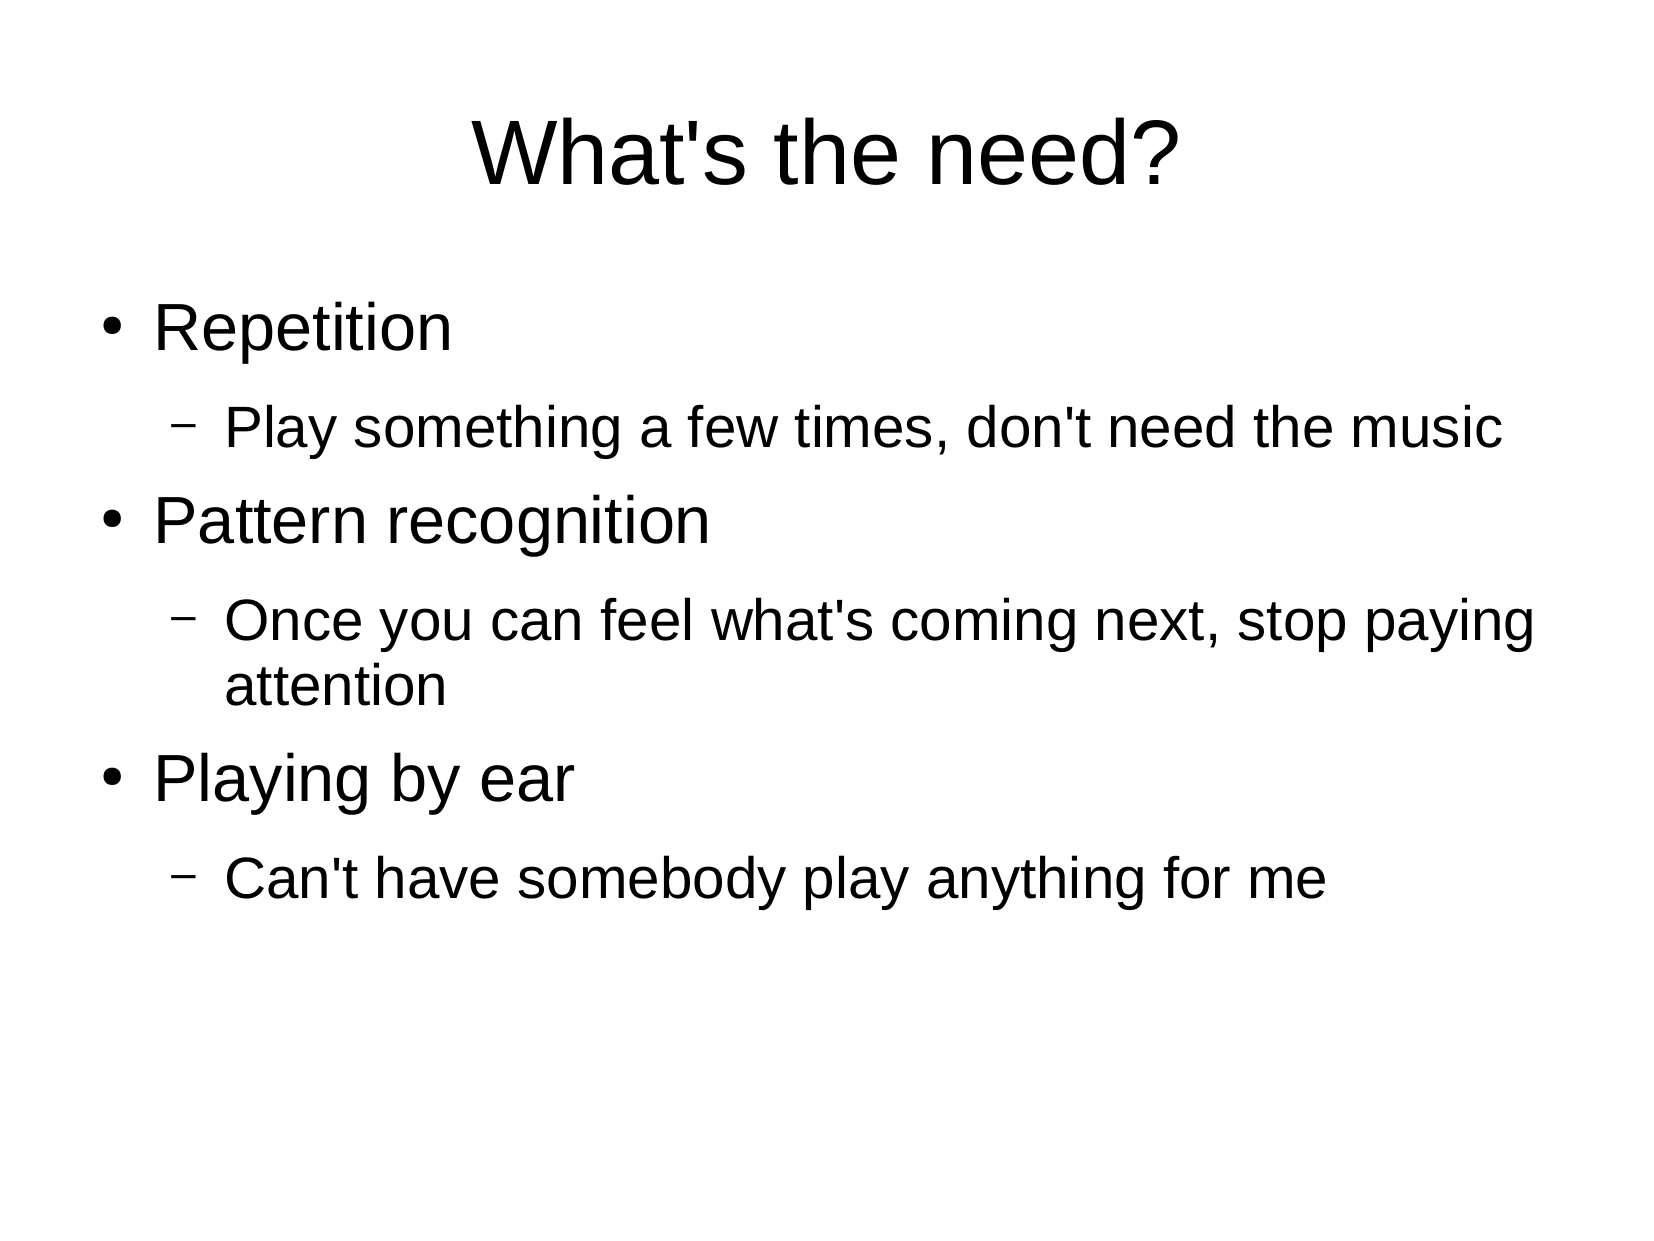

# What's the need?
Repetition
Play something a few times, don't need the music
Pattern recognition
Once you can feel what's coming next, stop paying attention
Playing by ear
Can't have somebody play anything for me